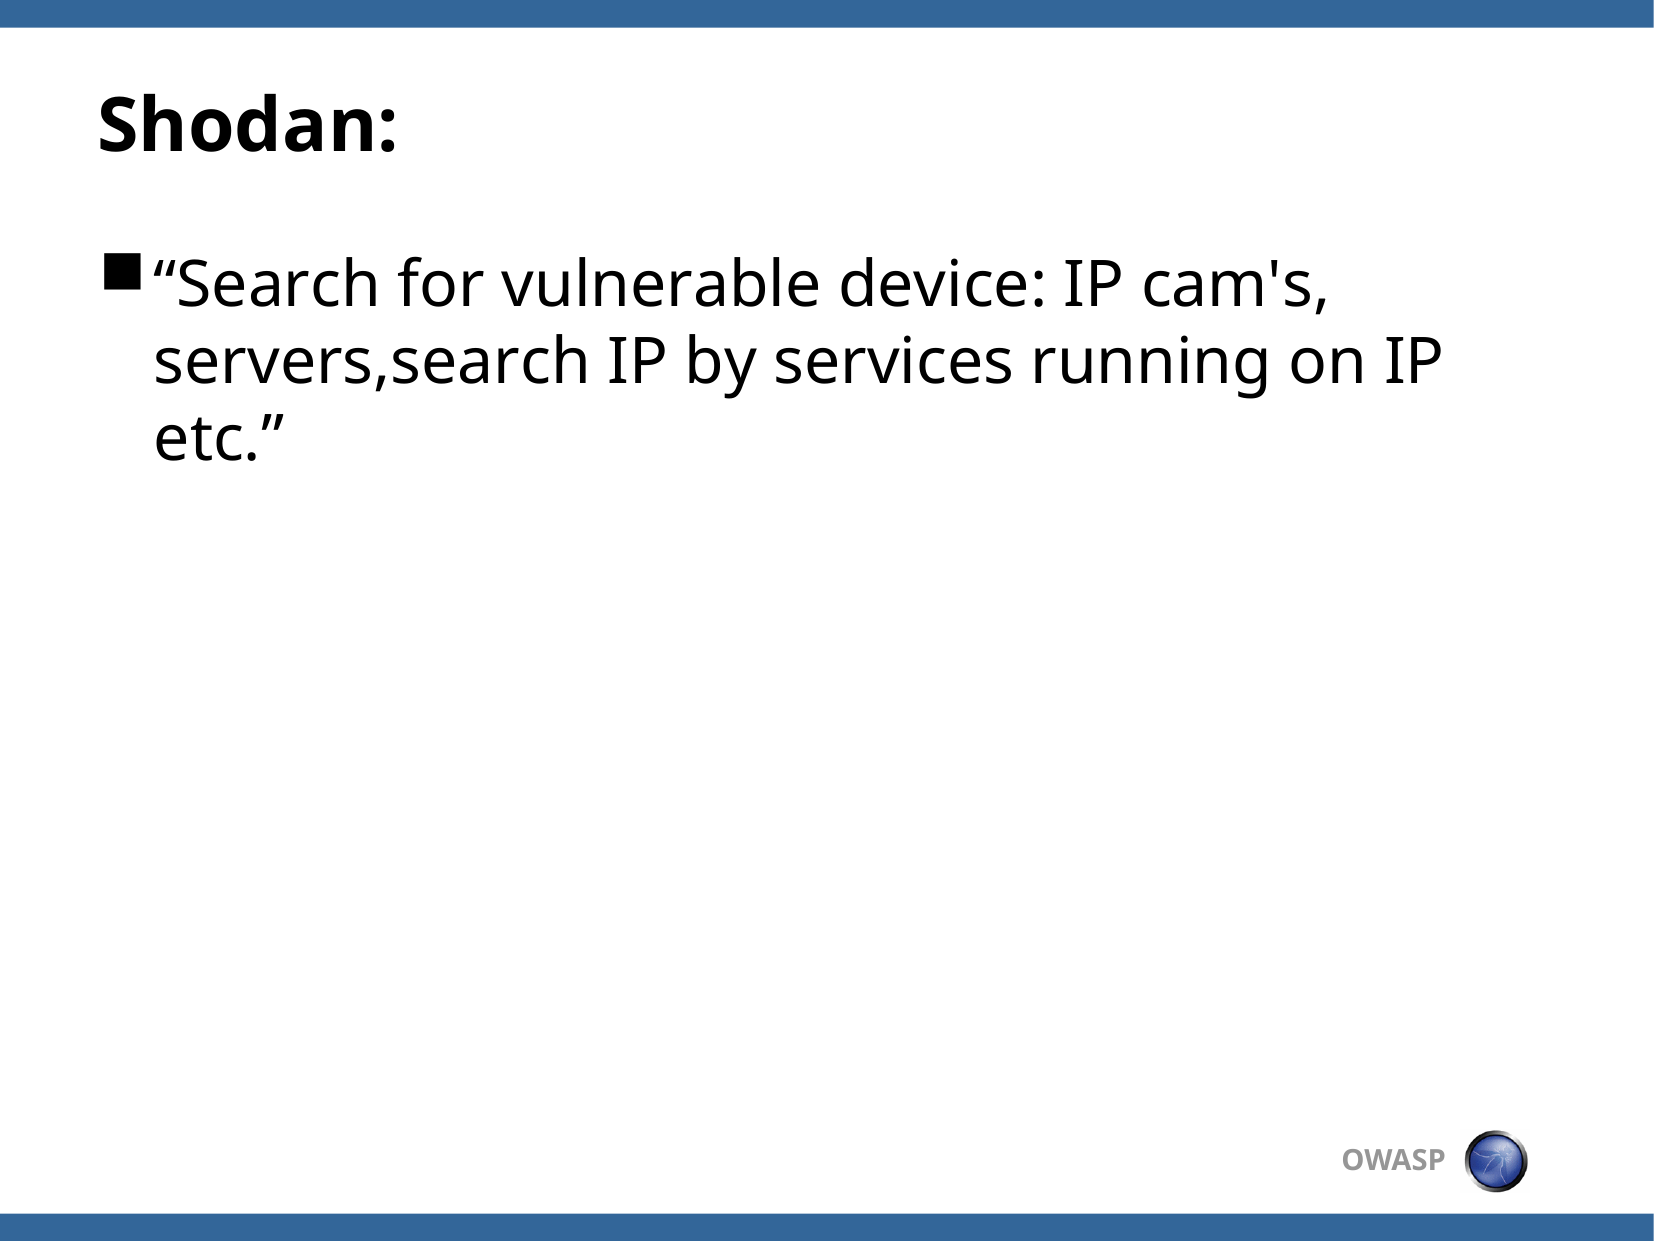

# Shodan:
“Search for vulnerable device: IP cam's, servers,search IP by services running on IP etc.”